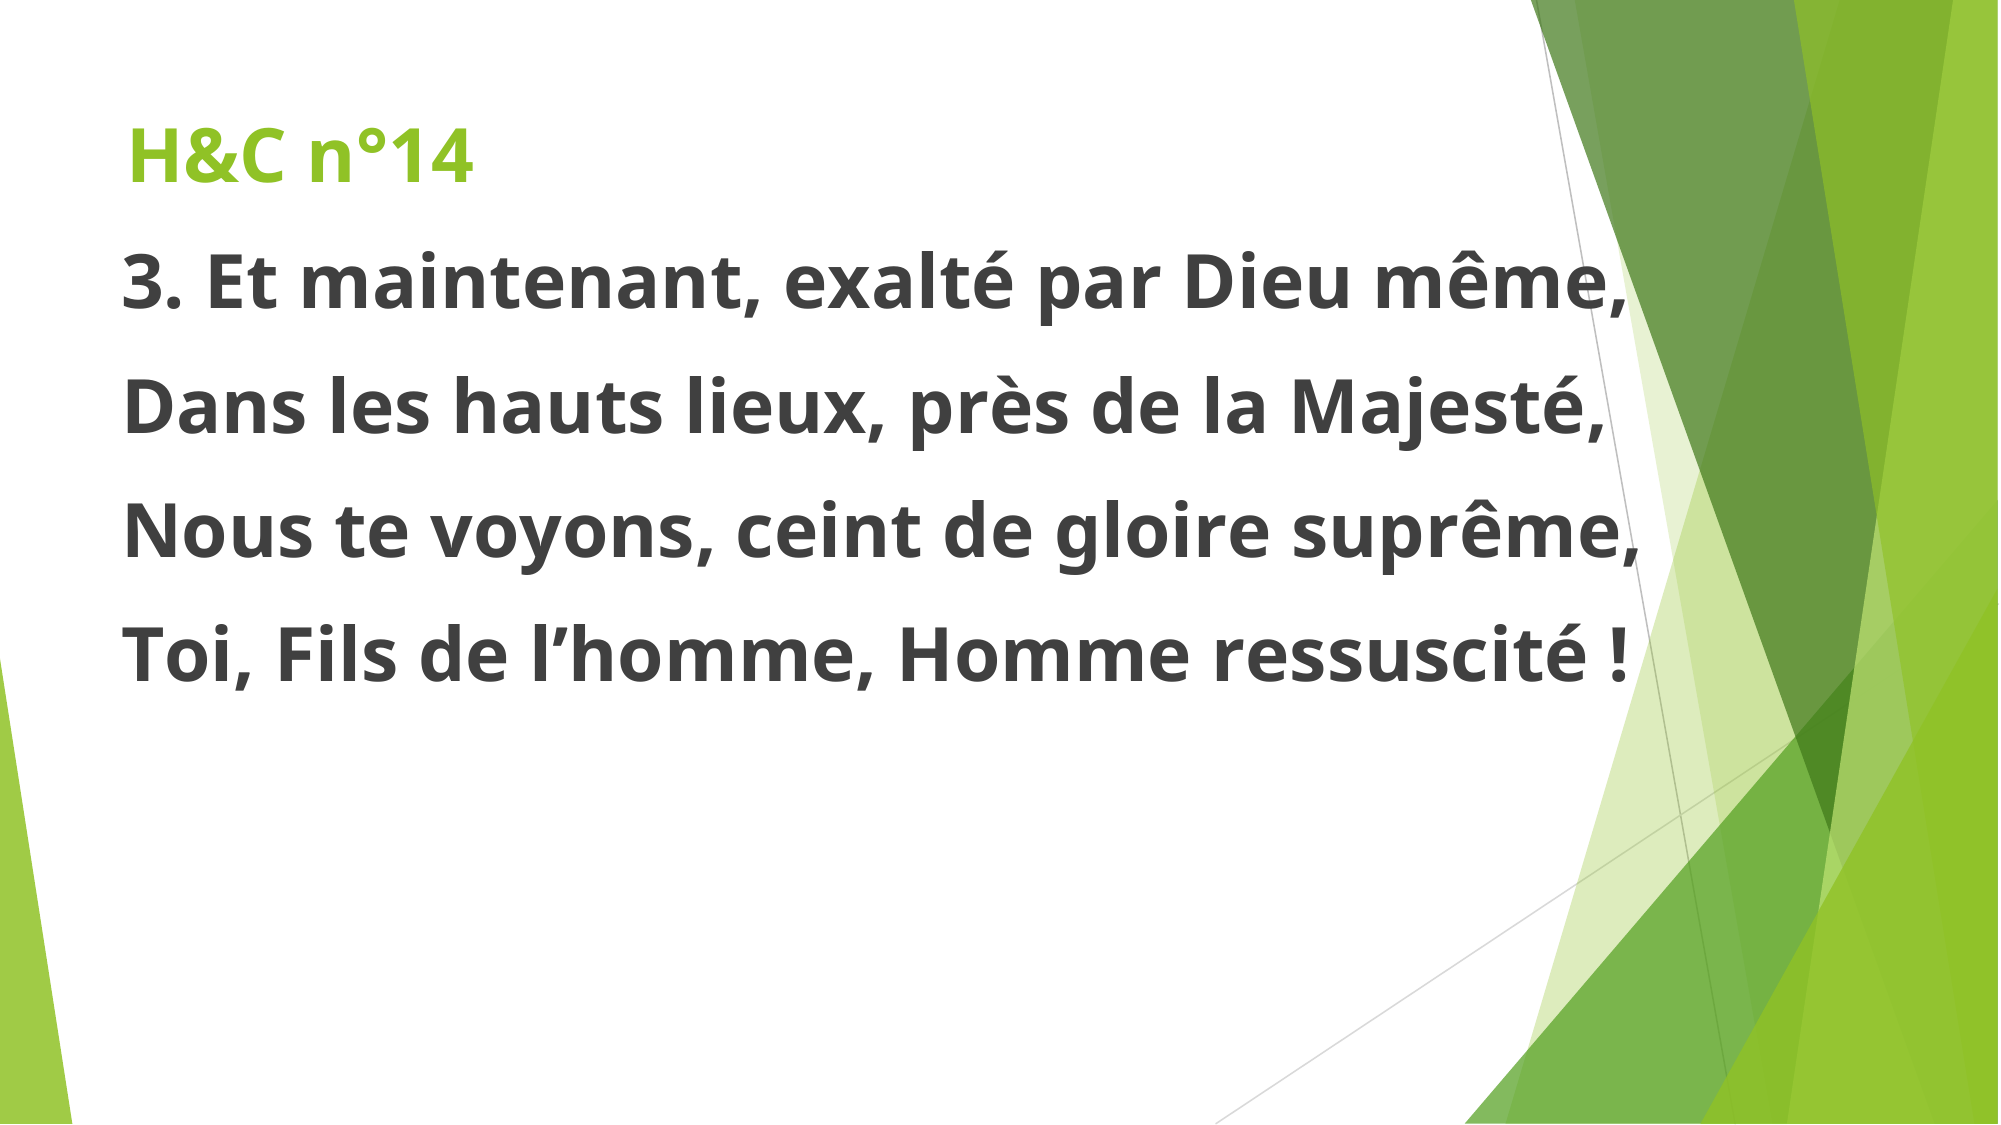

H&C n°14
3. Et maintenant, exalté par Dieu même,
Dans les hauts lieux, près de la Majesté,
Nous te voyons, ceint de gloire suprême,
Toi, Fils de l’homme, Homme ressuscité !